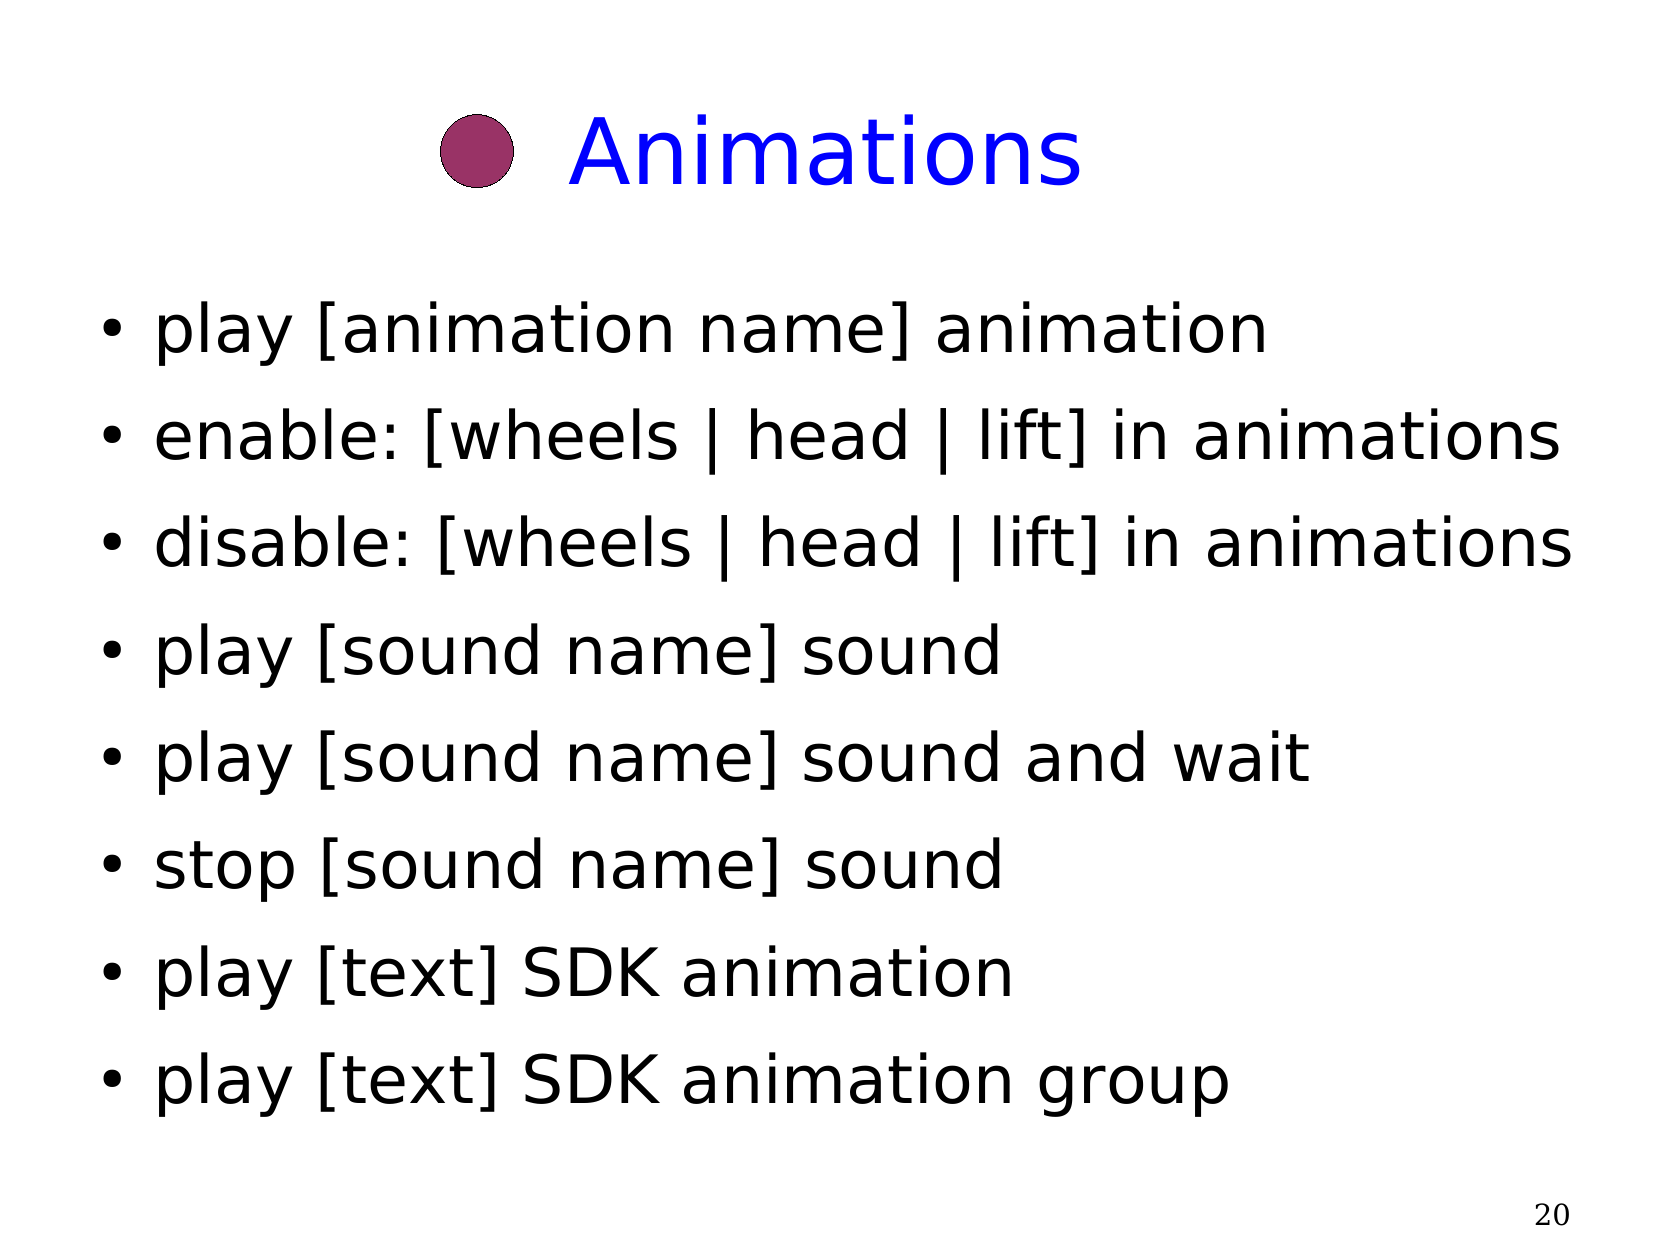

# Animations
play [animation name] animation
enable: [wheels | head | lift] in animations
disable: [wheels | head | lift] in animations
play [sound name] sound
play [sound name] sound and wait
stop [sound name] sound
play [text] SDK animation
play [text] SDK animation group
20